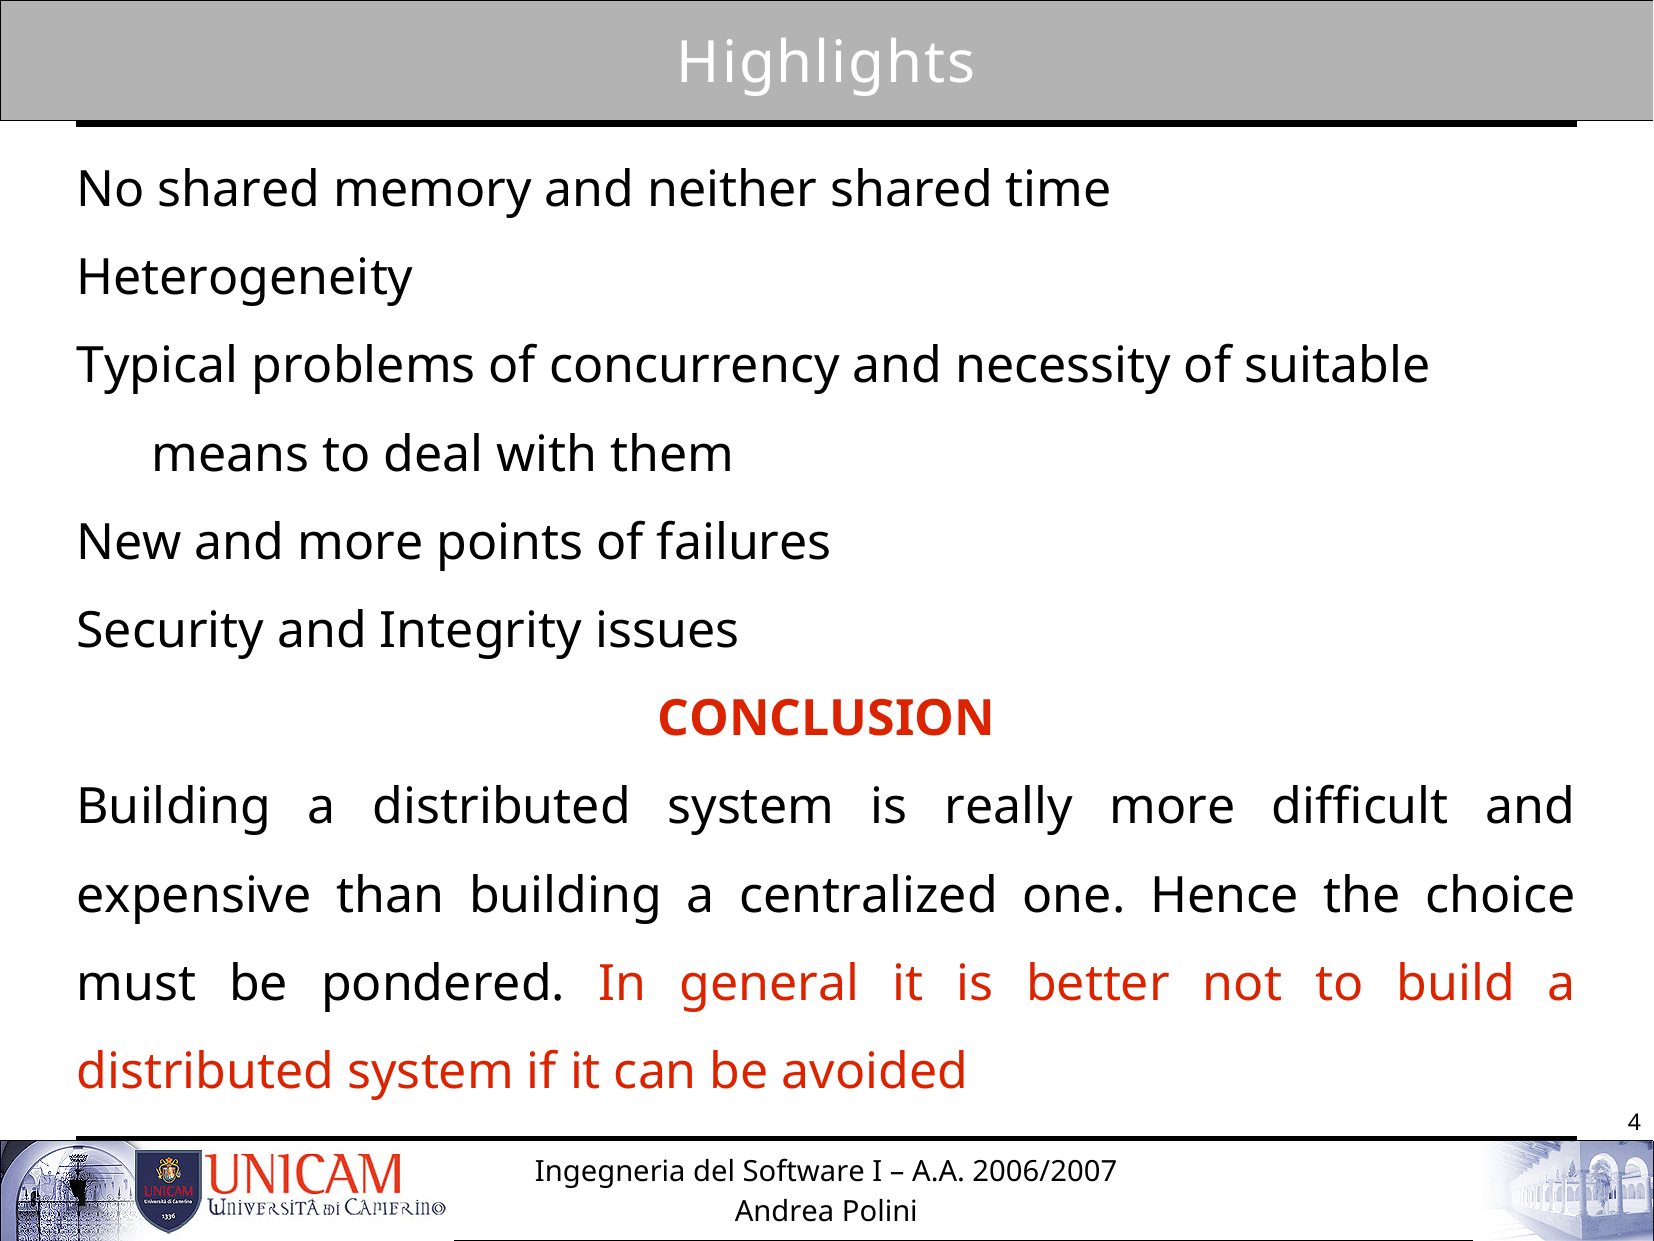

# Highlights
No shared memory and neither shared time
Heterogeneity
Typical problems of concurrency and necessity of suitable means to deal with them
New and more points of failures
Security and Integrity issues
CONCLUSION
Building a distributed system is really more difficult and expensive than building a centralized one. Hence the choice must be pondered. In general it is better not to build a distributed system if it can be avoided
4